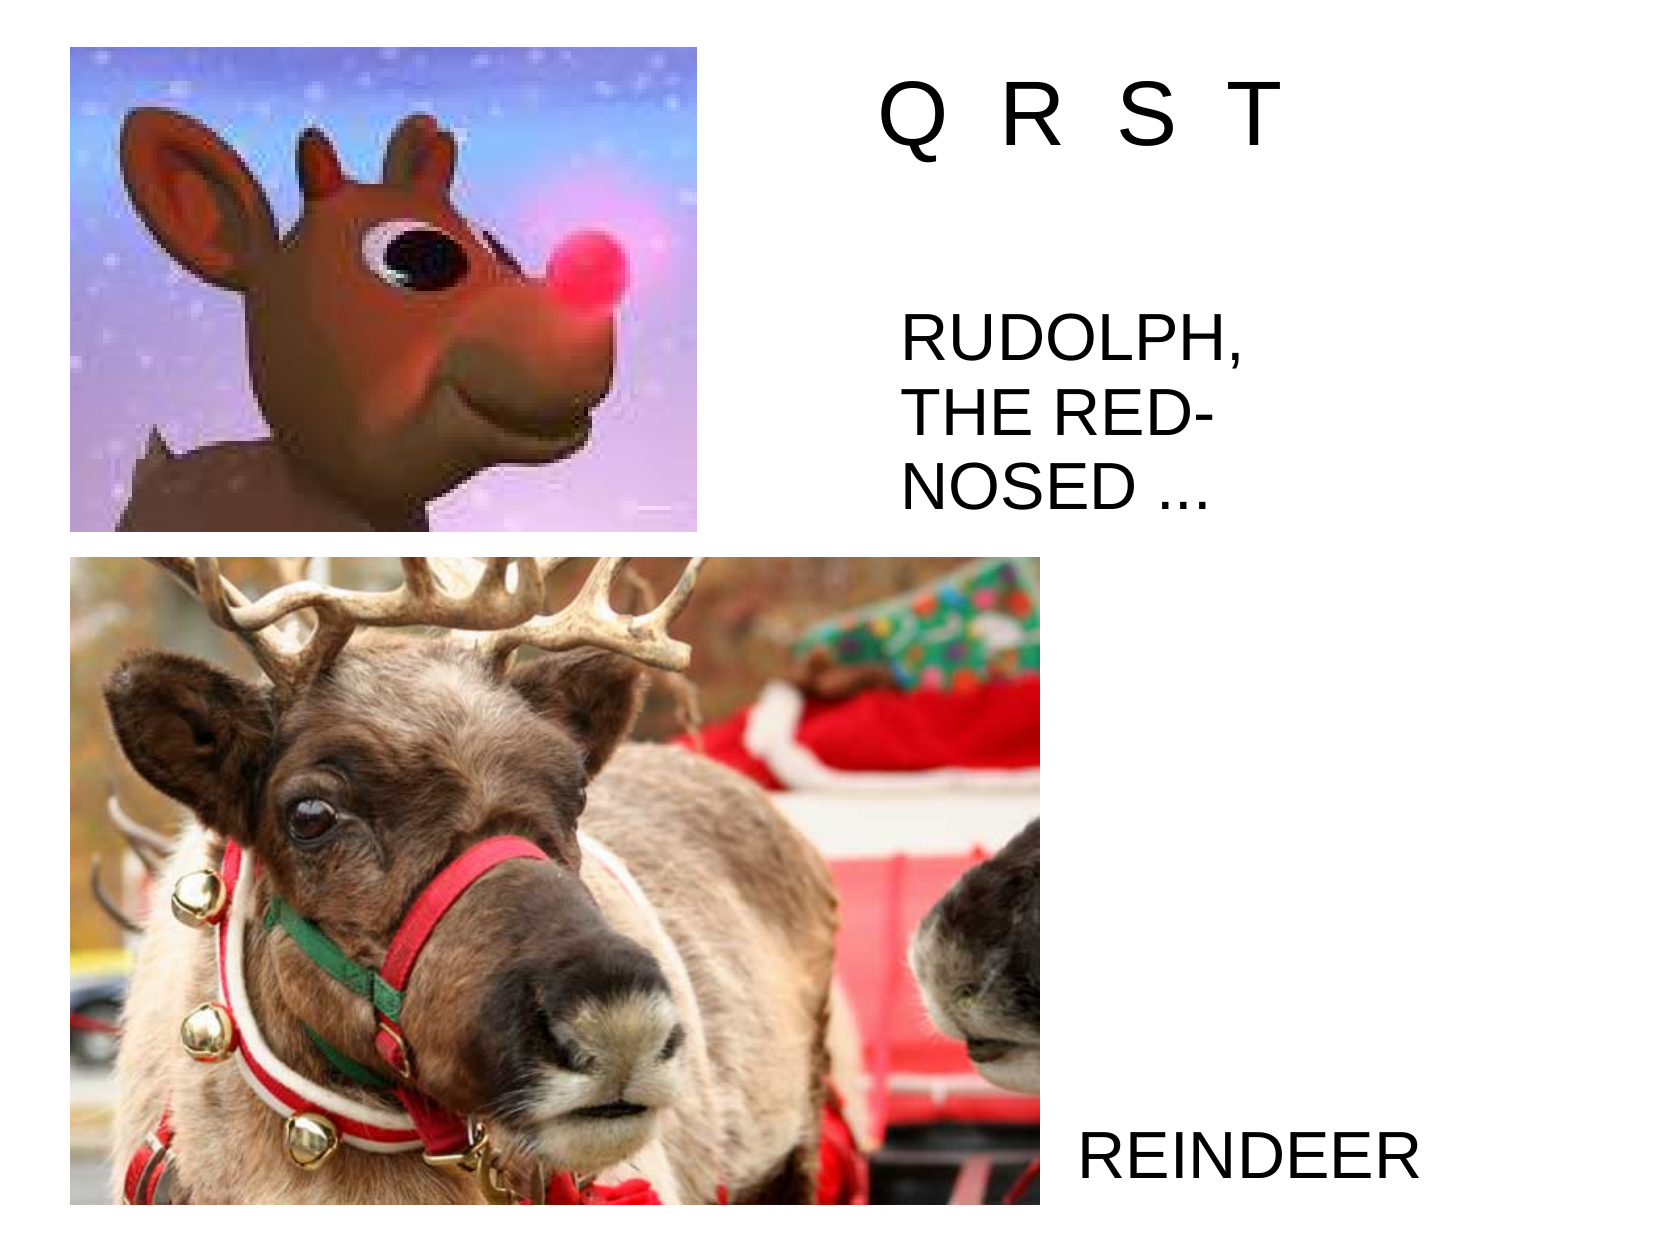

Q R S T
RUDOLPH,
THE RED-NOSED ...
REINDEER